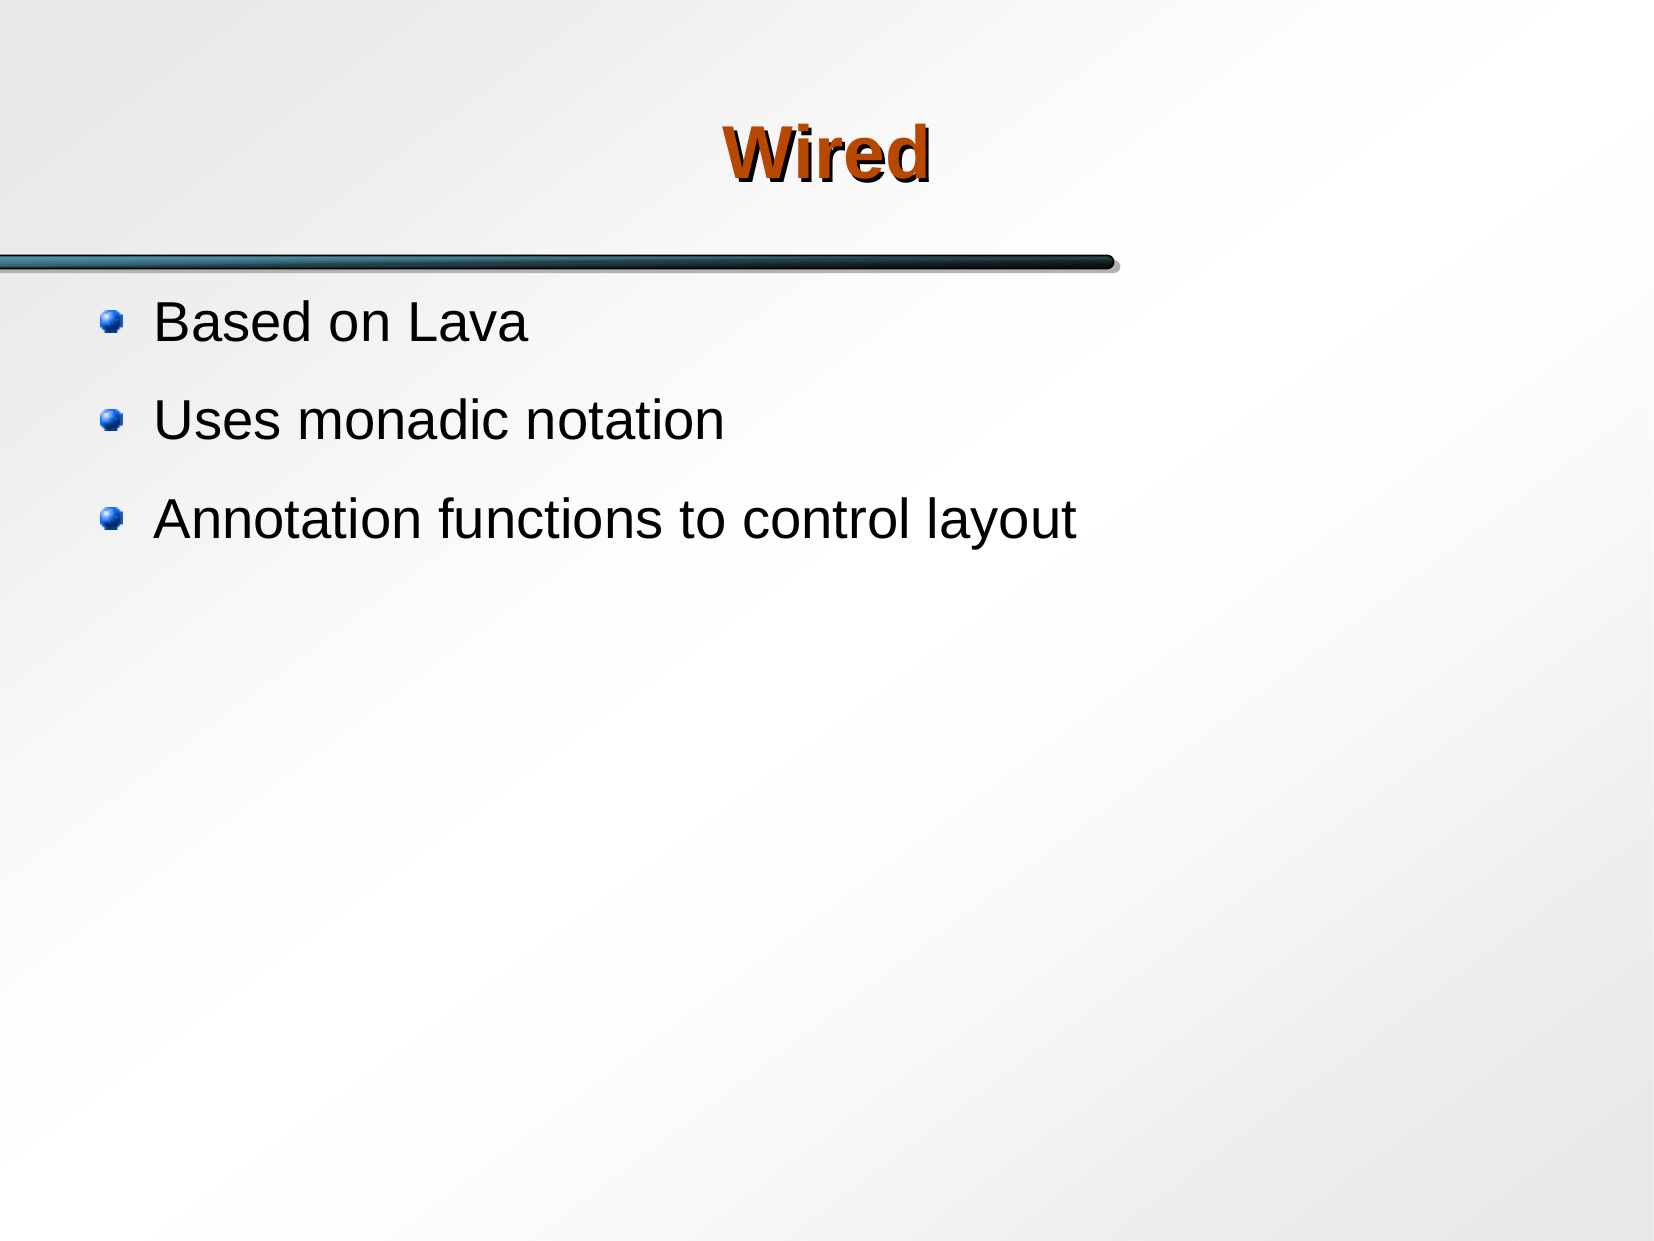

# Wired
Based on Lava
Uses monadic notation
Annotation functions to control layout